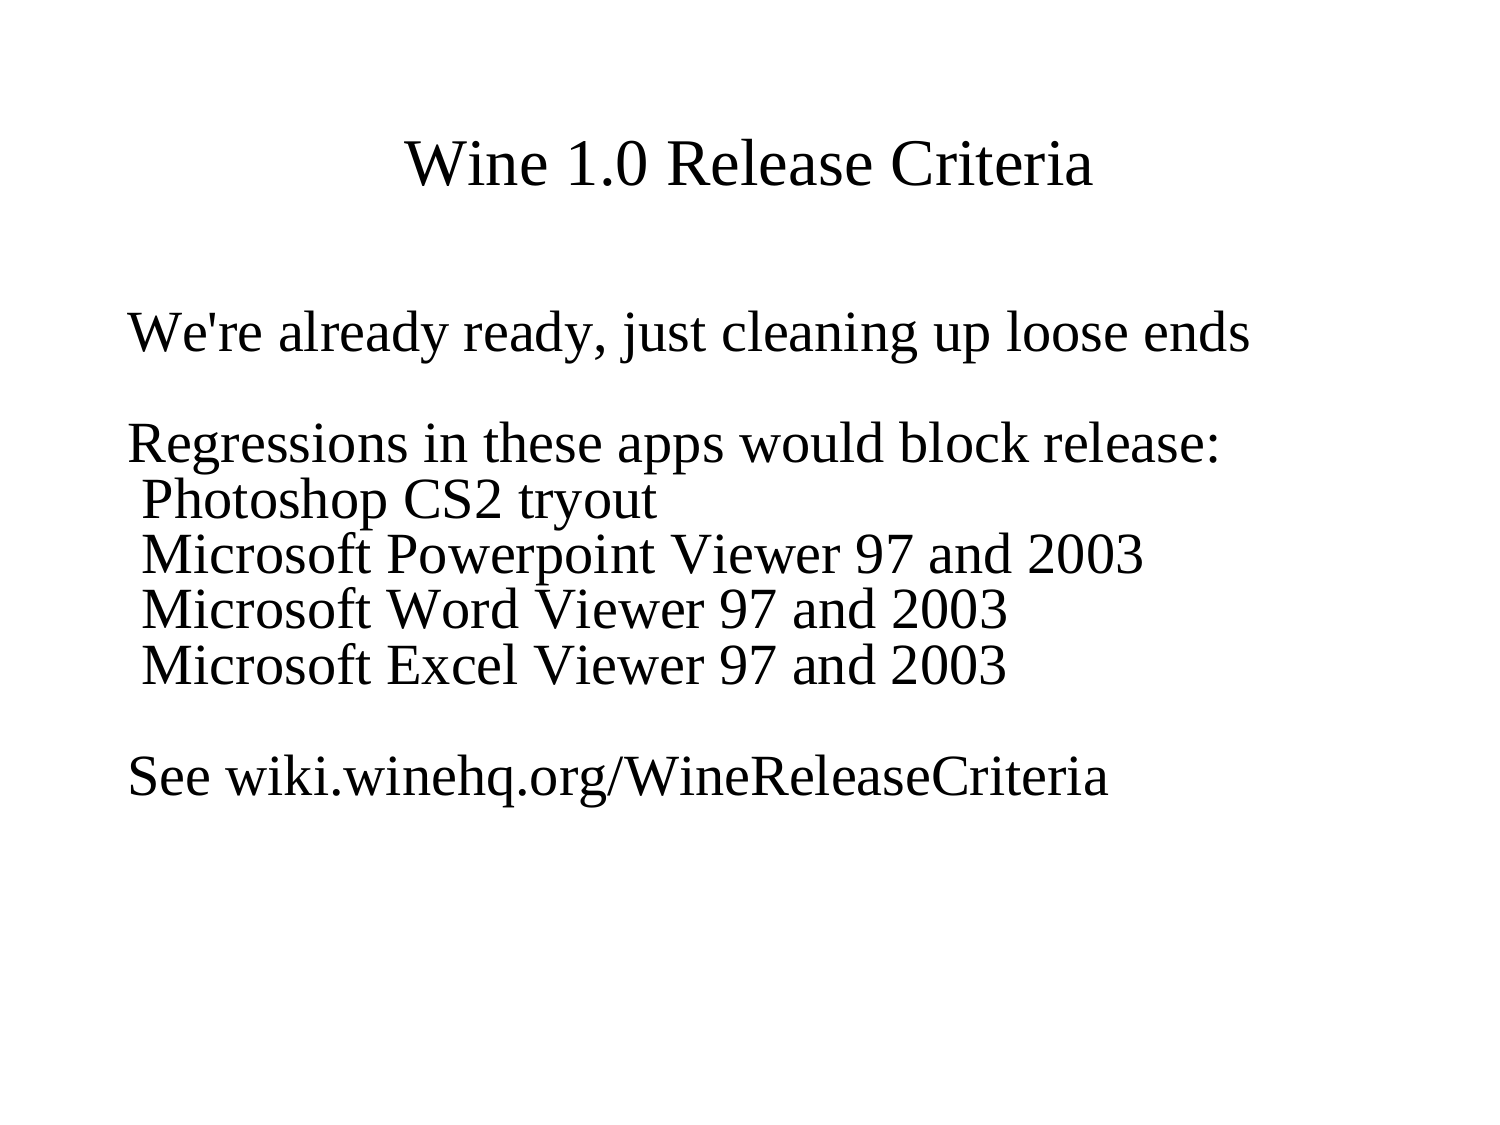

# Wine 1.0 Release Criteria
We're already ready, just cleaning up loose ends
Regressions in these apps would block release:
 Photoshop CS2 tryout
 Microsoft Powerpoint Viewer 97 and 2003
 Microsoft Word Viewer 97 and 2003
 Microsoft Excel Viewer 97 and 2003
See wiki.winehq.org/WineReleaseCriteria